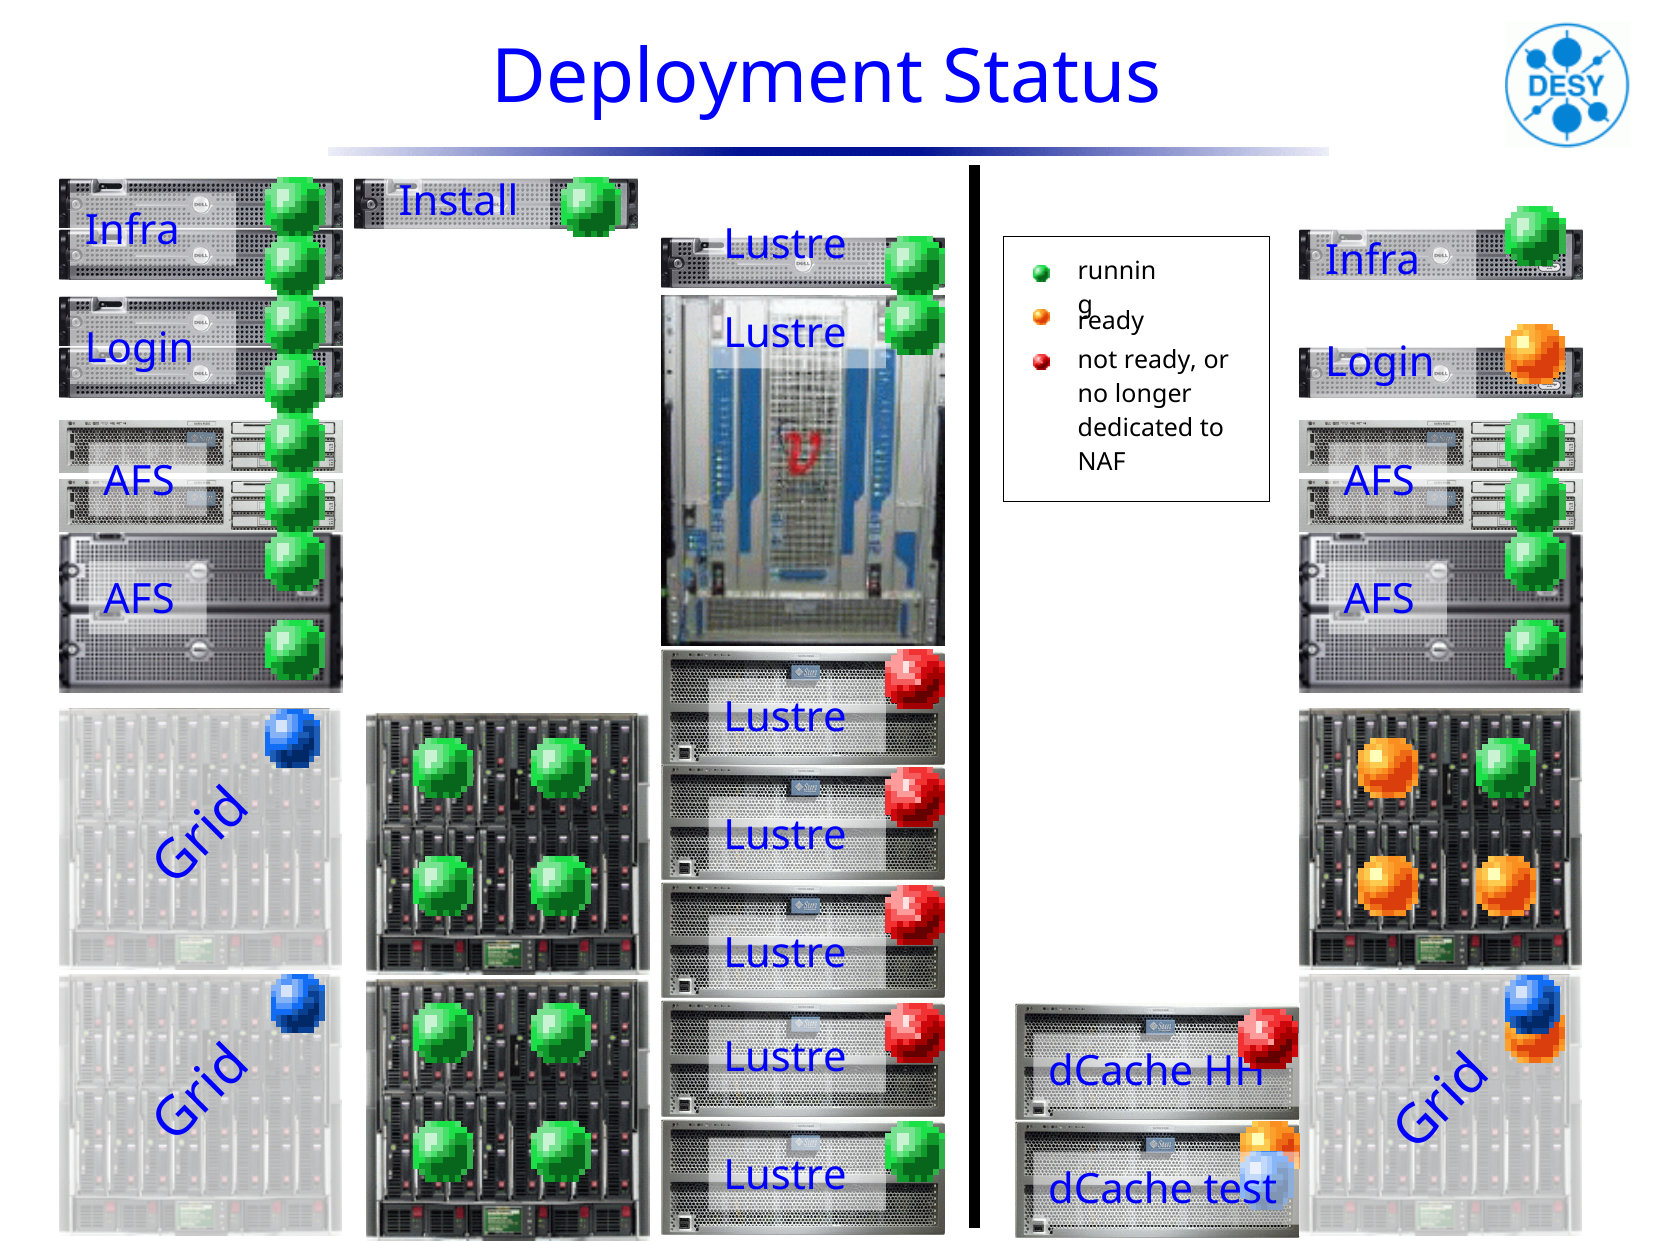

# Deployment Status
Install
Infra
Lustre
Infra
running
Lustre
ready
Login
Login
not ready, or no longer dedicated to NAF
AFS
AFS
AFS
AFS
Lustre
Grid
Lustre
Lustre
Lustre
dCache HH
Grid
Grid
Lustre
dCache test